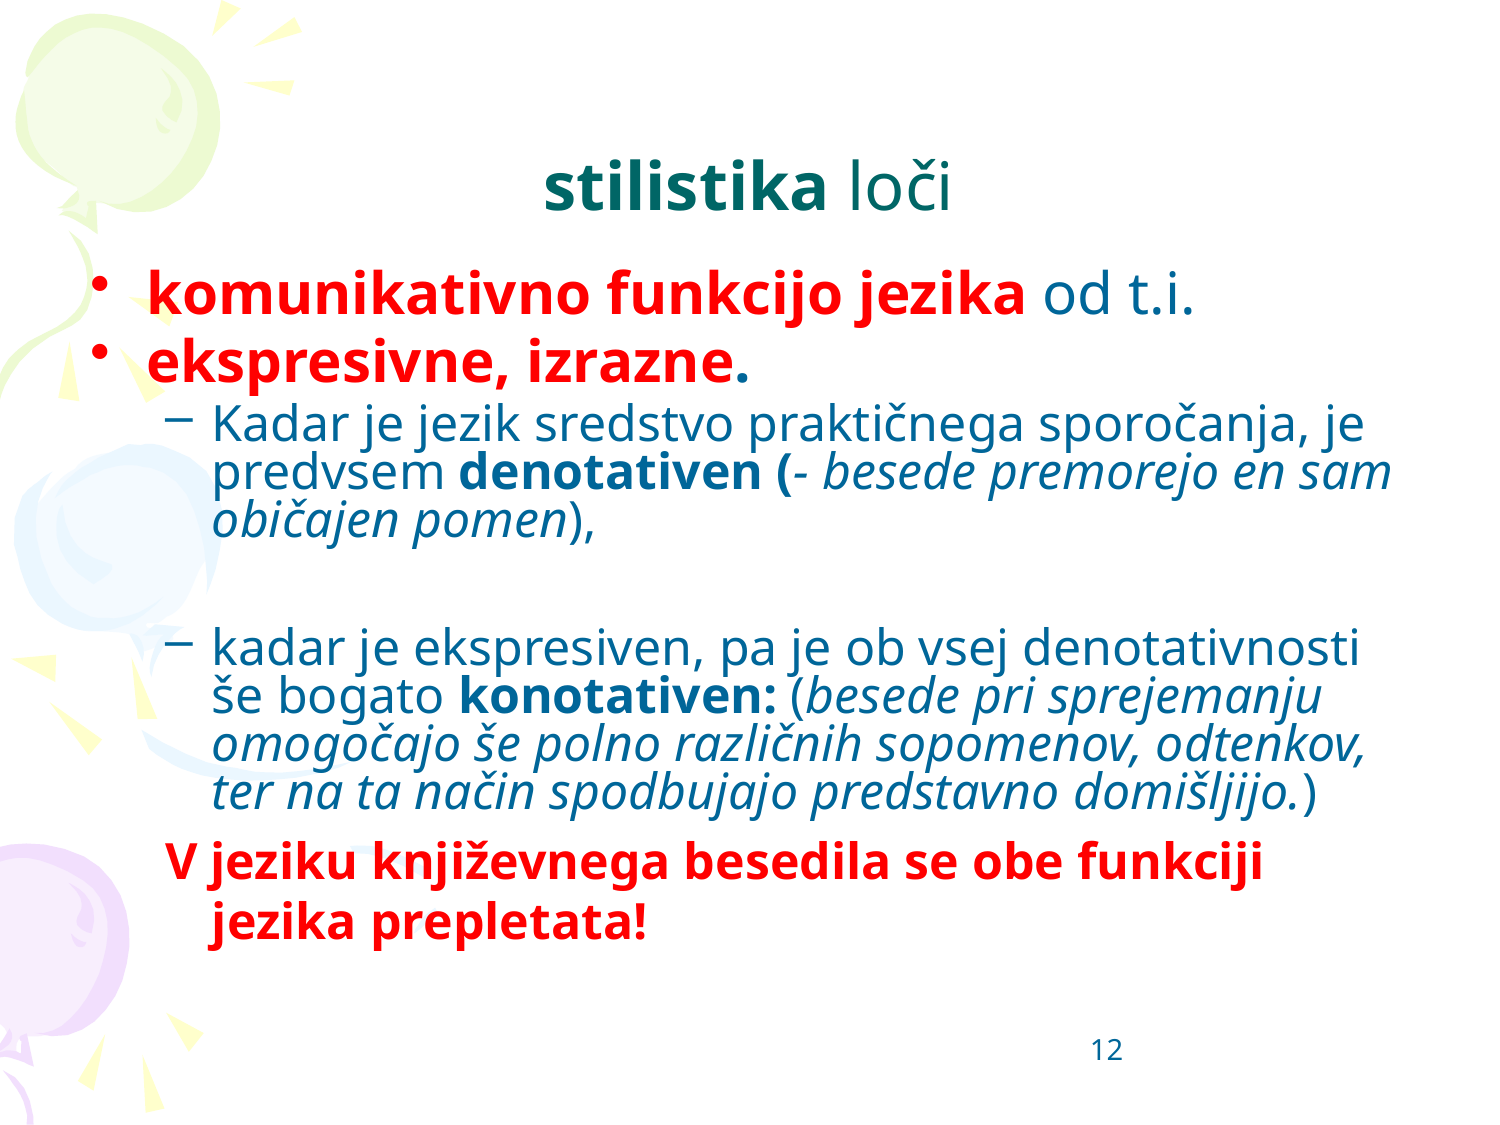

# stilistika loči
komunikativno funkcijo jezika od t.i.
ekspresivne, izrazne.
Kadar je jezik sredstvo praktičnega sporočanja, je predvsem denotativen (- besede premorejo en sam običajen pomen),
kadar je ekspresiven, pa je ob vsej denotativnosti še bogato konotativen: (besede pri sprejemanju omogočajo še polno različnih sopomenov, odtenkov, ter na ta način spodbujajo predstavno domišljijo.)
V jeziku književnega besedila se obe funkciji jezika prepletata!